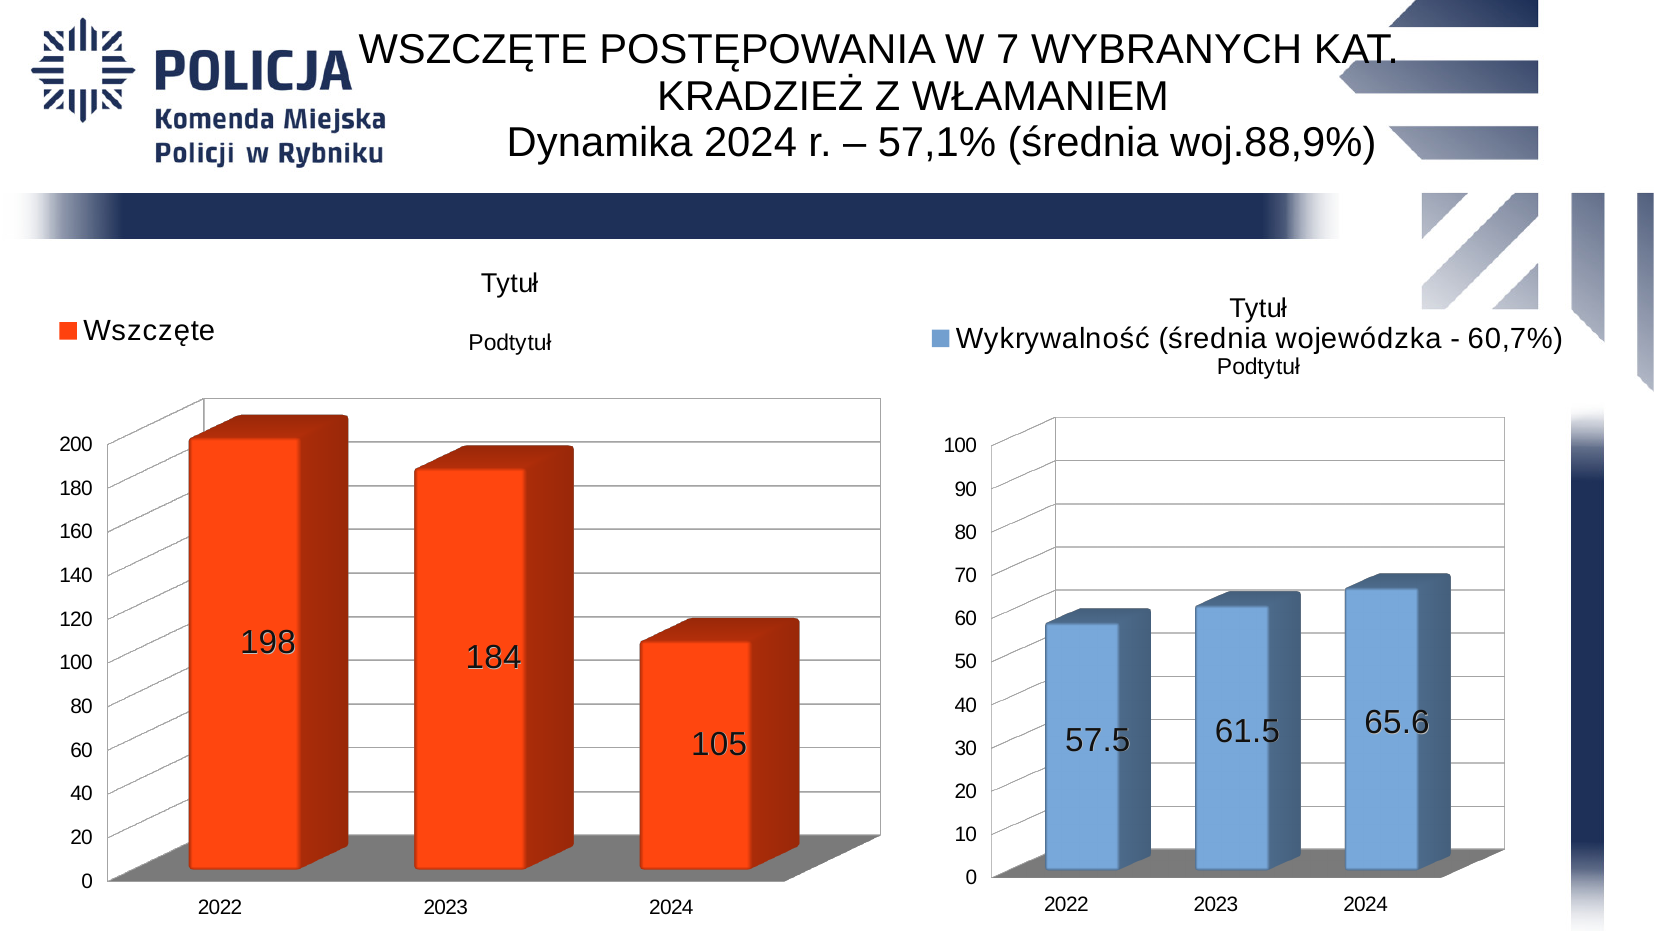

# WSZCZĘTE POSTĘPOWANIA W 7 WYBRANYCH KAT. KRADZIEŻ Z WŁAMANIEM Dynamika 2024 r. – 57,1% (średnia woj.88,9%)
[unsupported chart]
[unsupported chart]